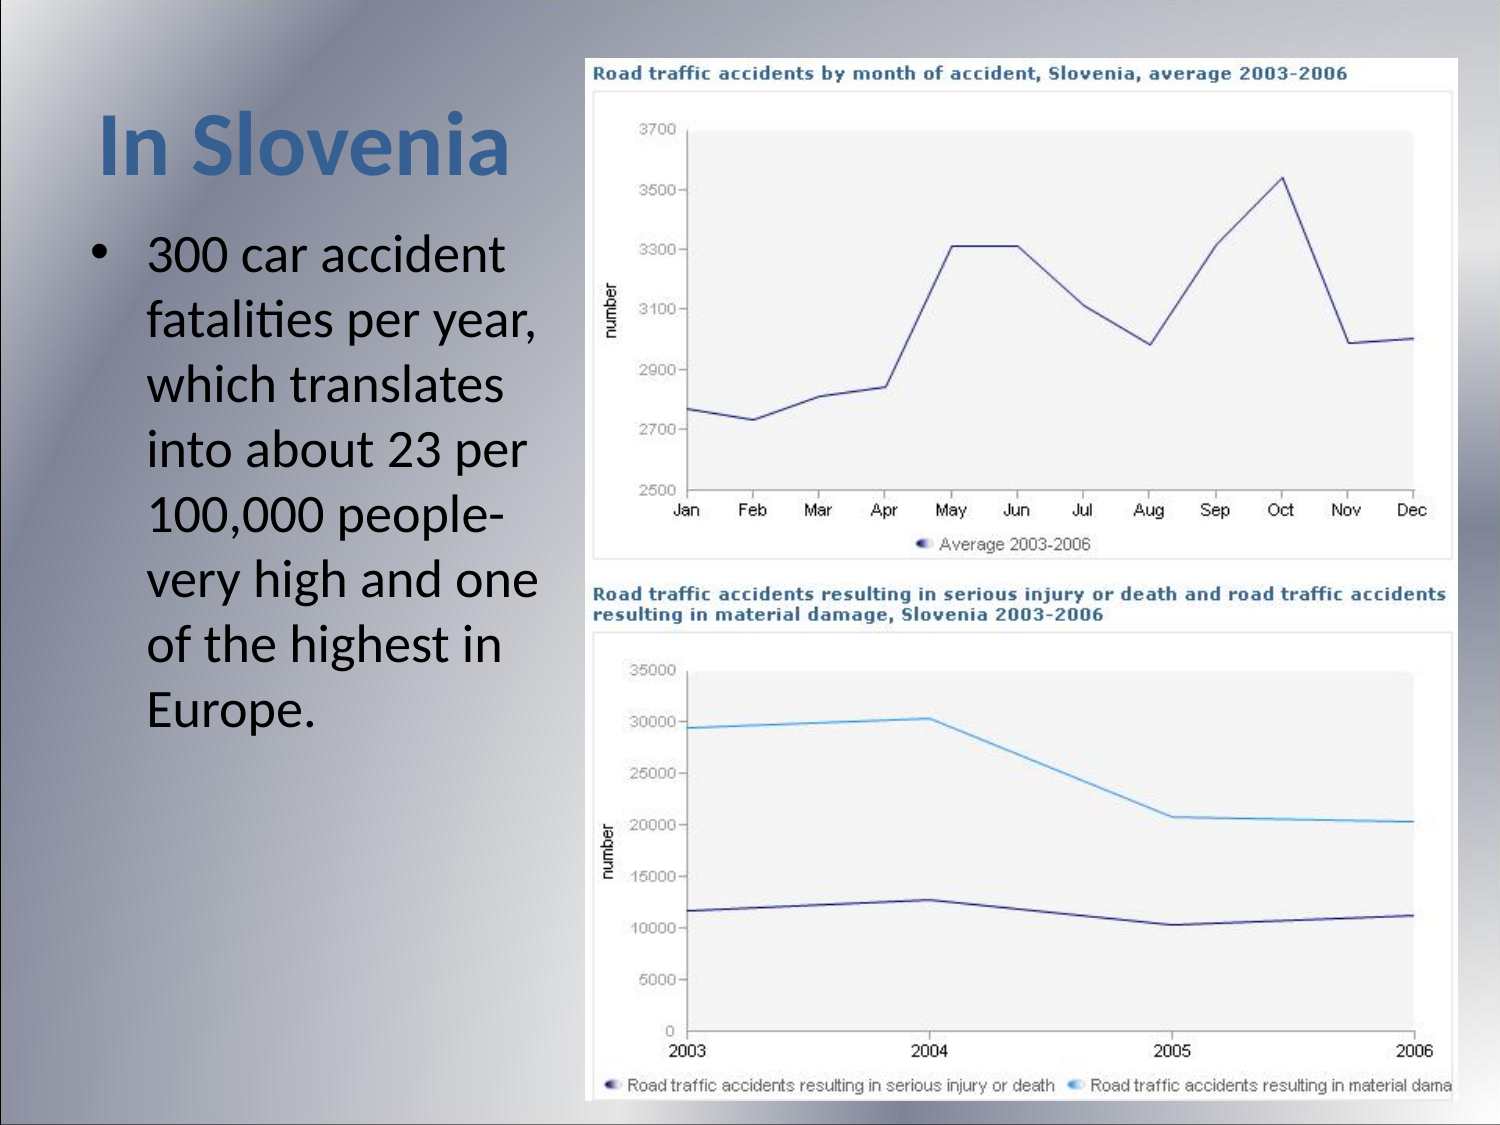

# In Slovenia
300 car accident fatalities per year, which translates into about 23 per 100,000 people- very high and one of the highest in Europe.